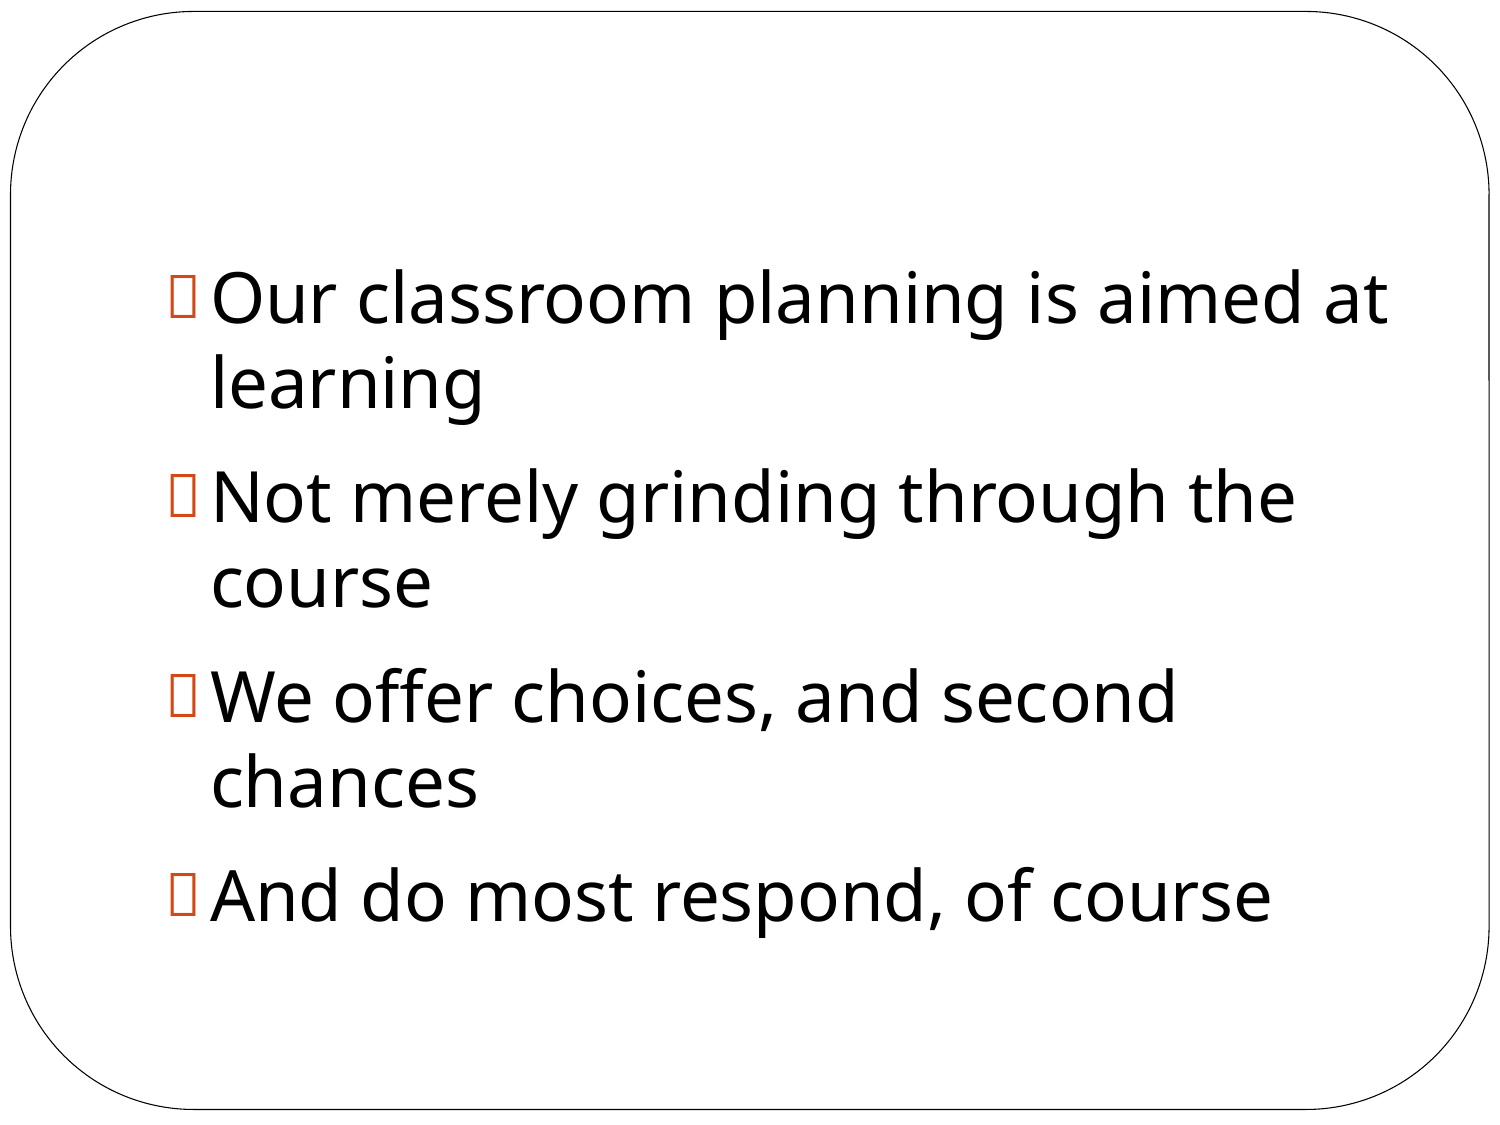

#
Our classroom planning is aimed at learning
Not merely grinding through the course
We offer choices, and second chances
And do most respond, of course